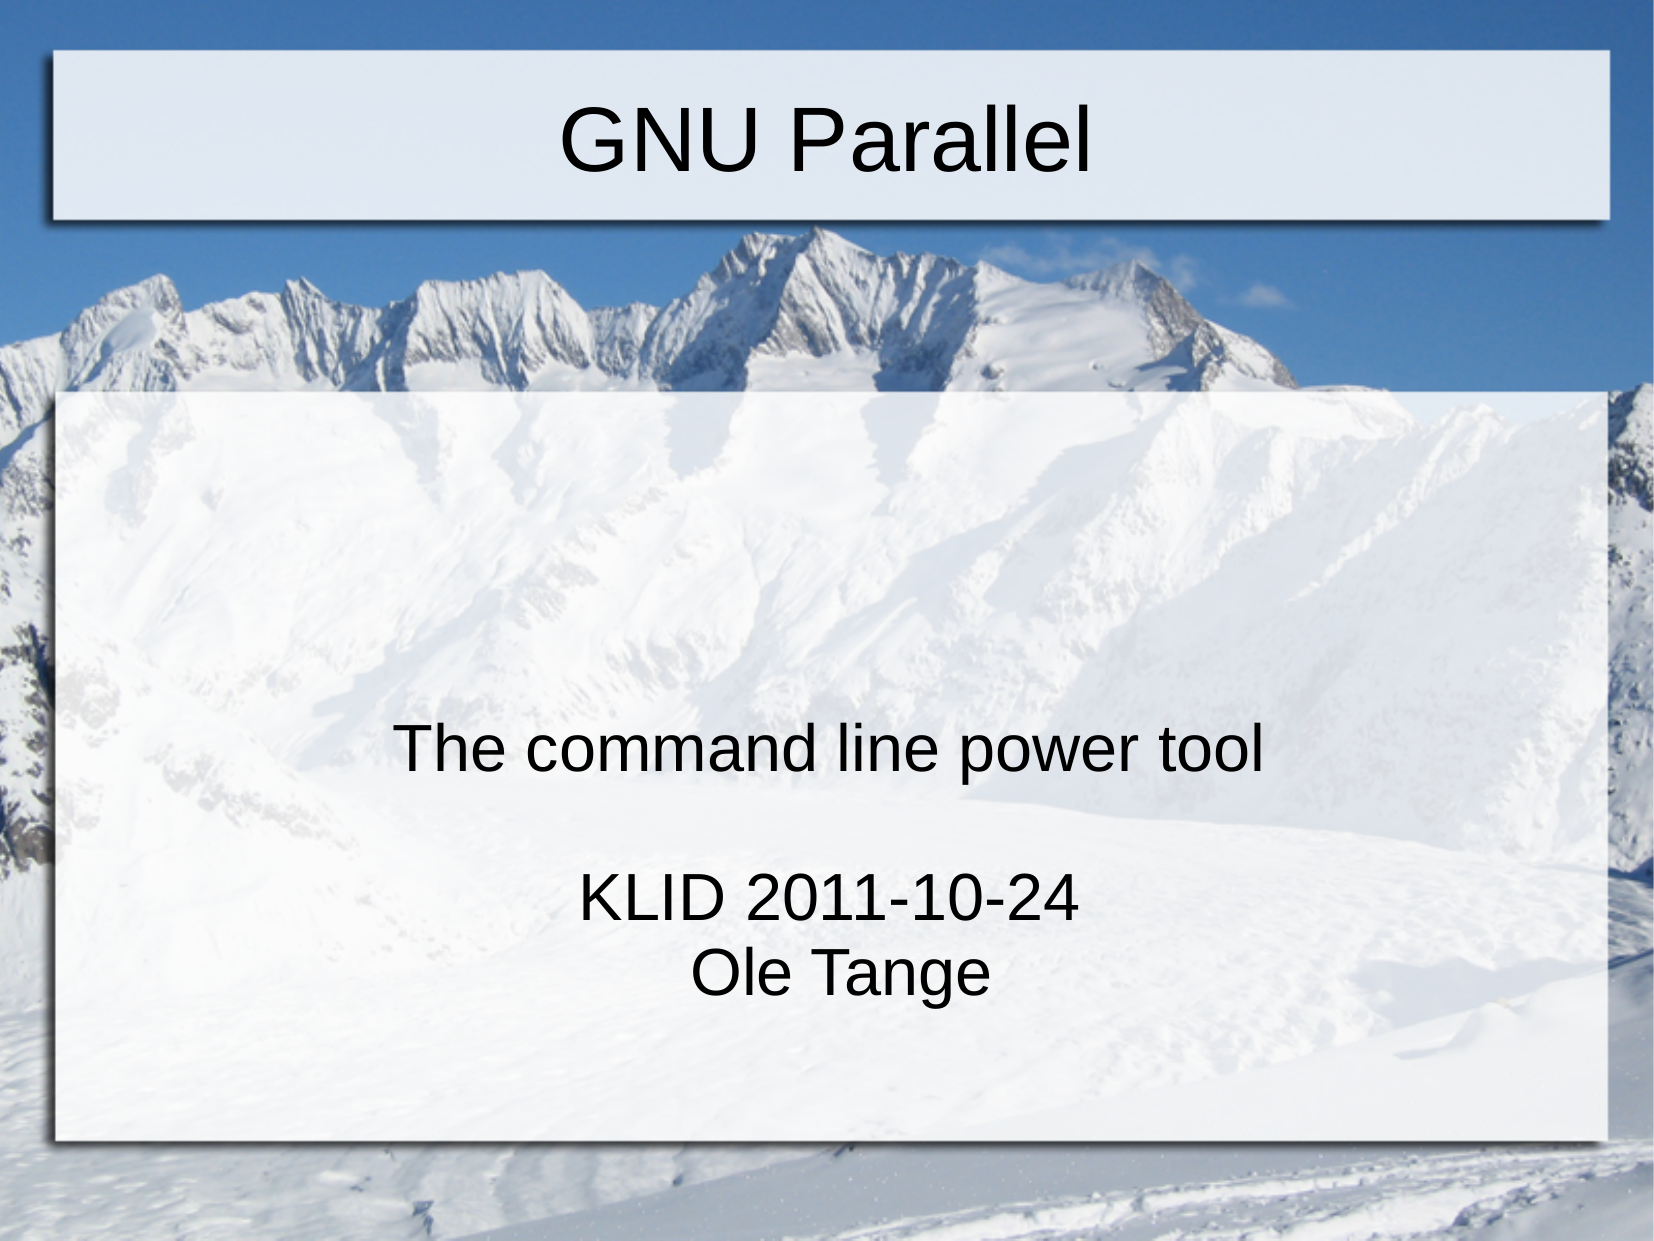

# GNU Parallel
The command line power tool
KLID 2011-10-24
Ole Tange